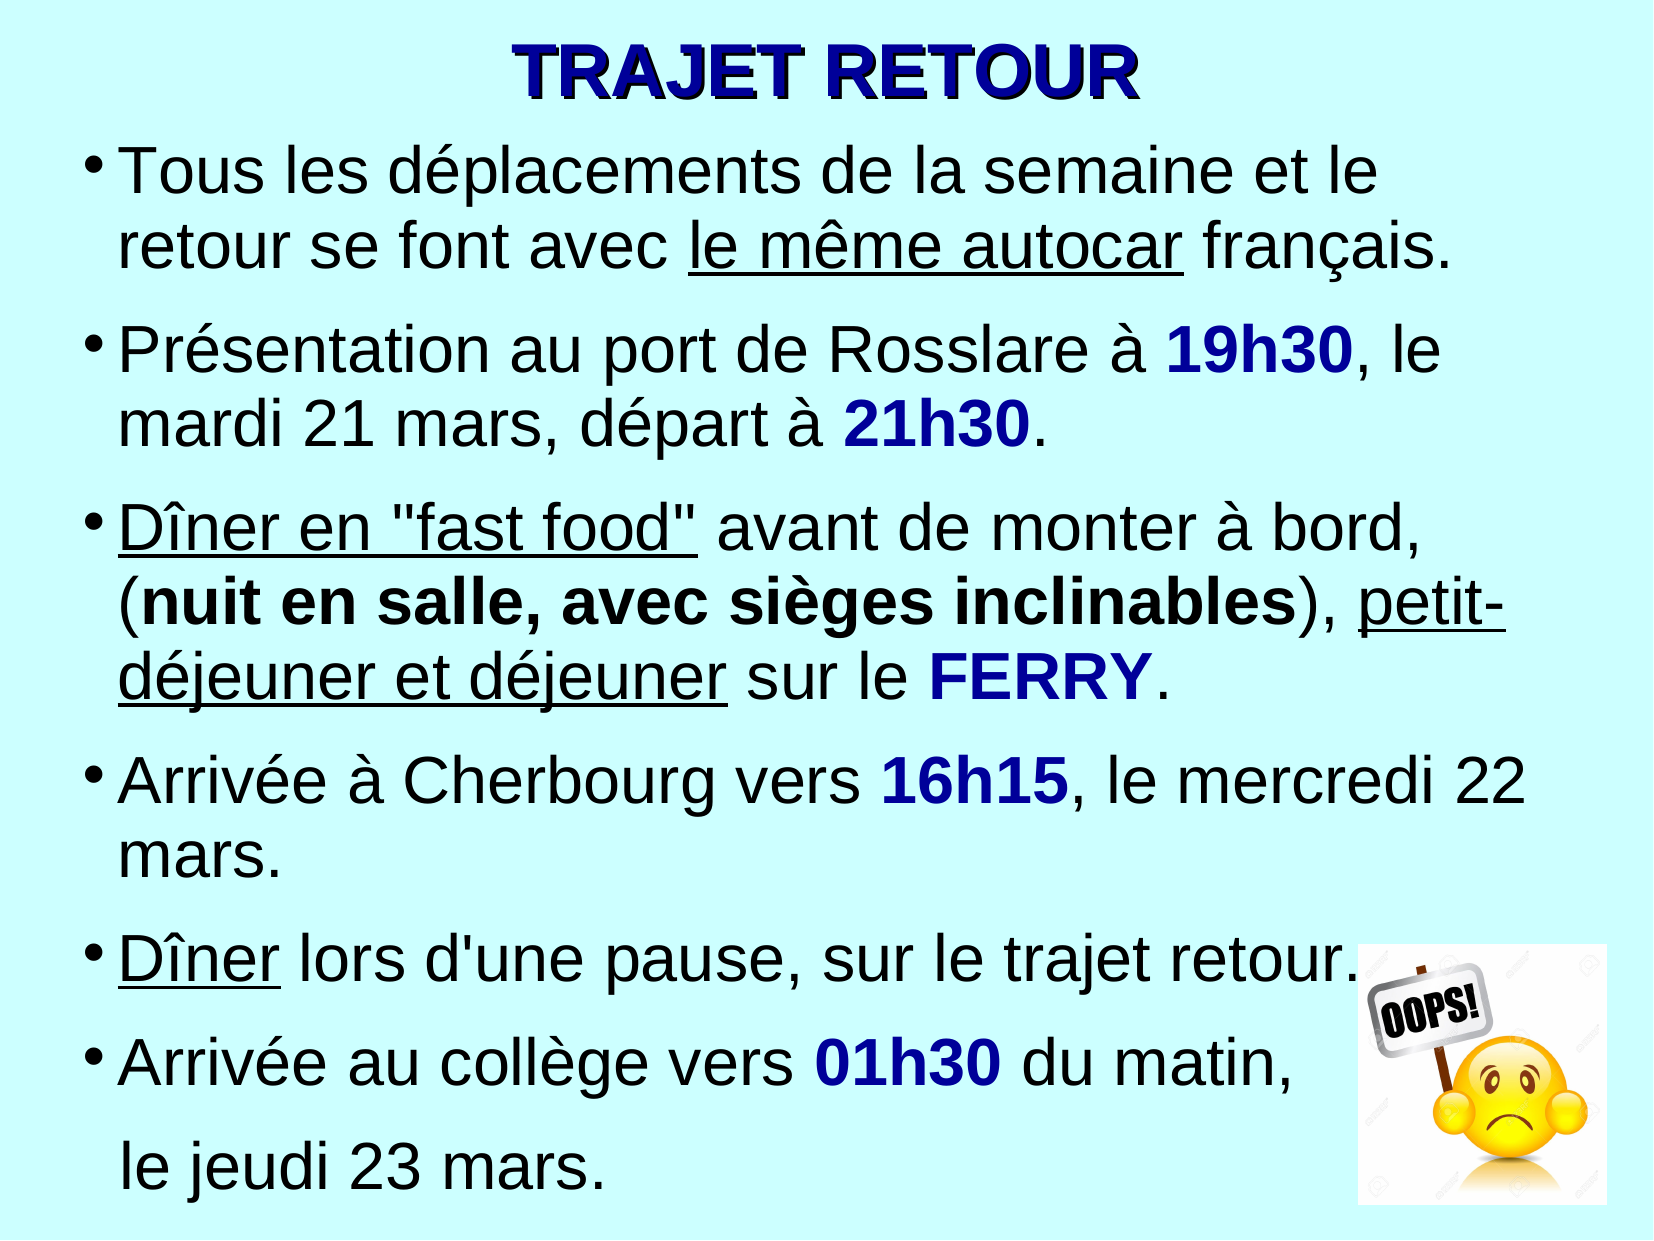

# TRAJET RETOUR
Tous les déplacements de la semaine et le retour se font avec le même autocar français.
Présentation au port de Rosslare à 19h30, le mardi 21 mars, départ à 21h30.
Dîner en ''fast food'' avant de monter à bord, (nuit en salle, avec sièges inclinables), petit-déjeuner et déjeuner sur le FERRY.
Arrivée à Cherbourg vers 16h15, le mercredi 22 mars.
Dîner lors d'une pause, sur le trajet retour.
Arrivée au collège vers 01h30 du matin,
 le jeudi 23 mars.